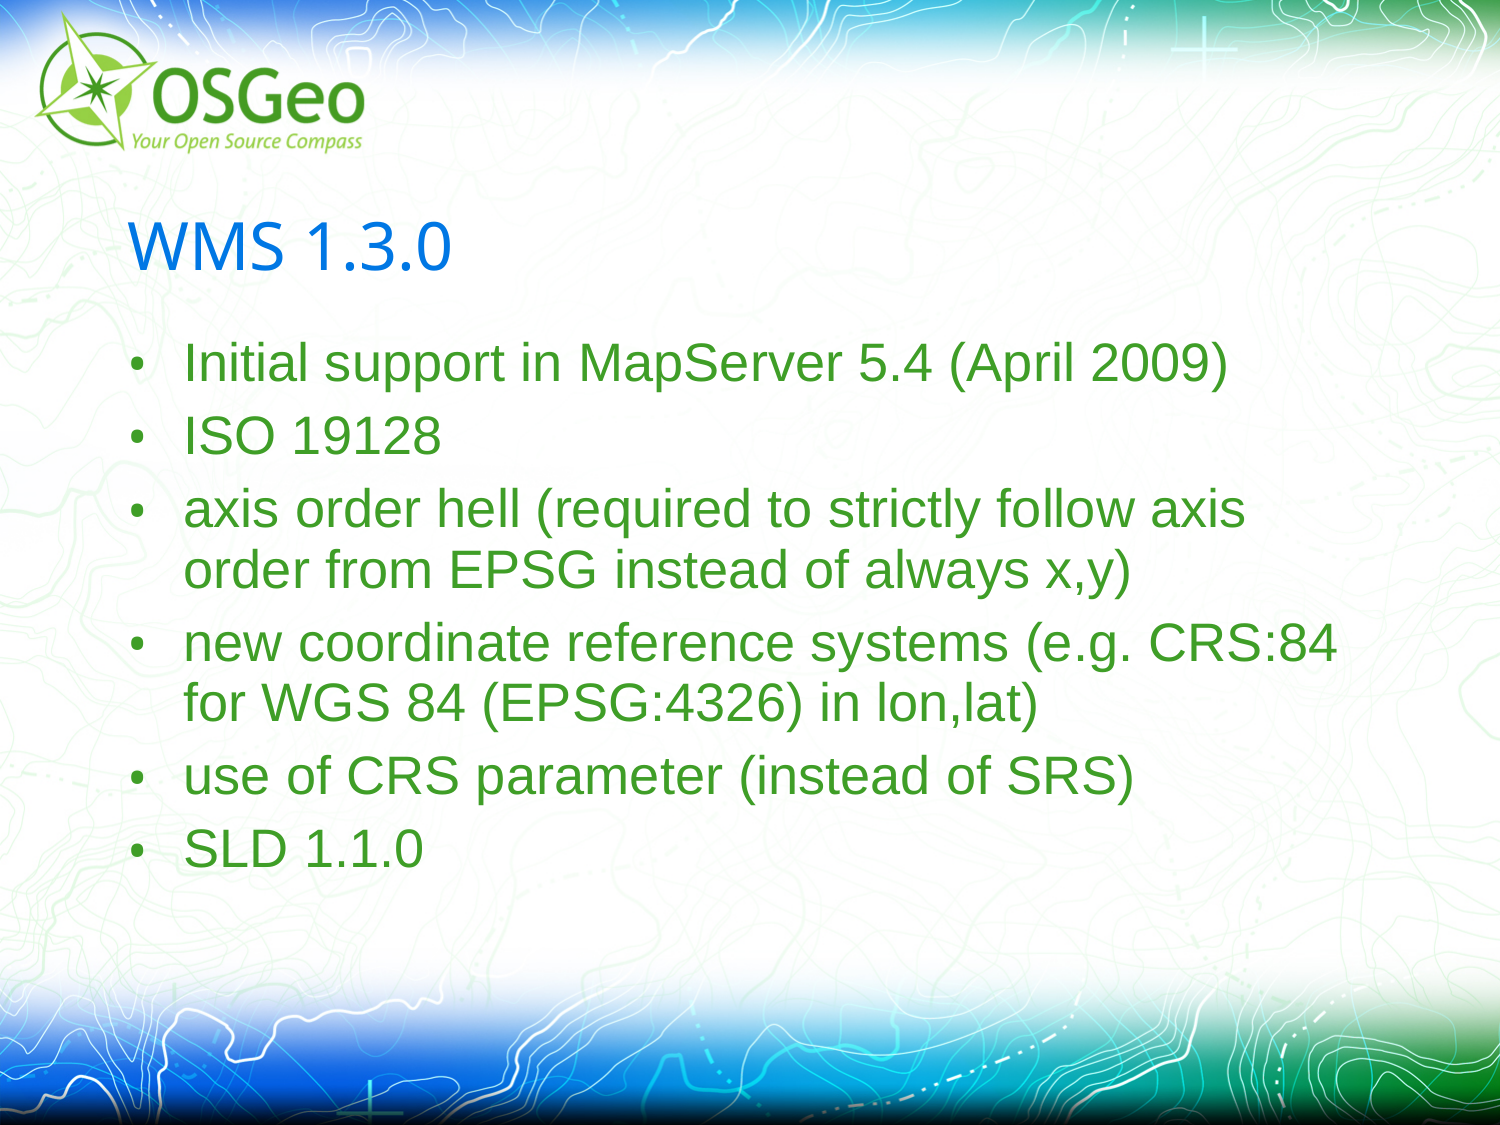

# WMS 1.3.0
Initial support in MapServer 5.4 (April 2009)
ISO 19128
axis order hell (required to strictly follow axis order from EPSG instead of always x,y)
new coordinate reference systems (e.g. CRS:84 for WGS 84 (EPSG:4326) in lon,lat)
use of CRS parameter (instead of SRS)
SLD 1.1.0